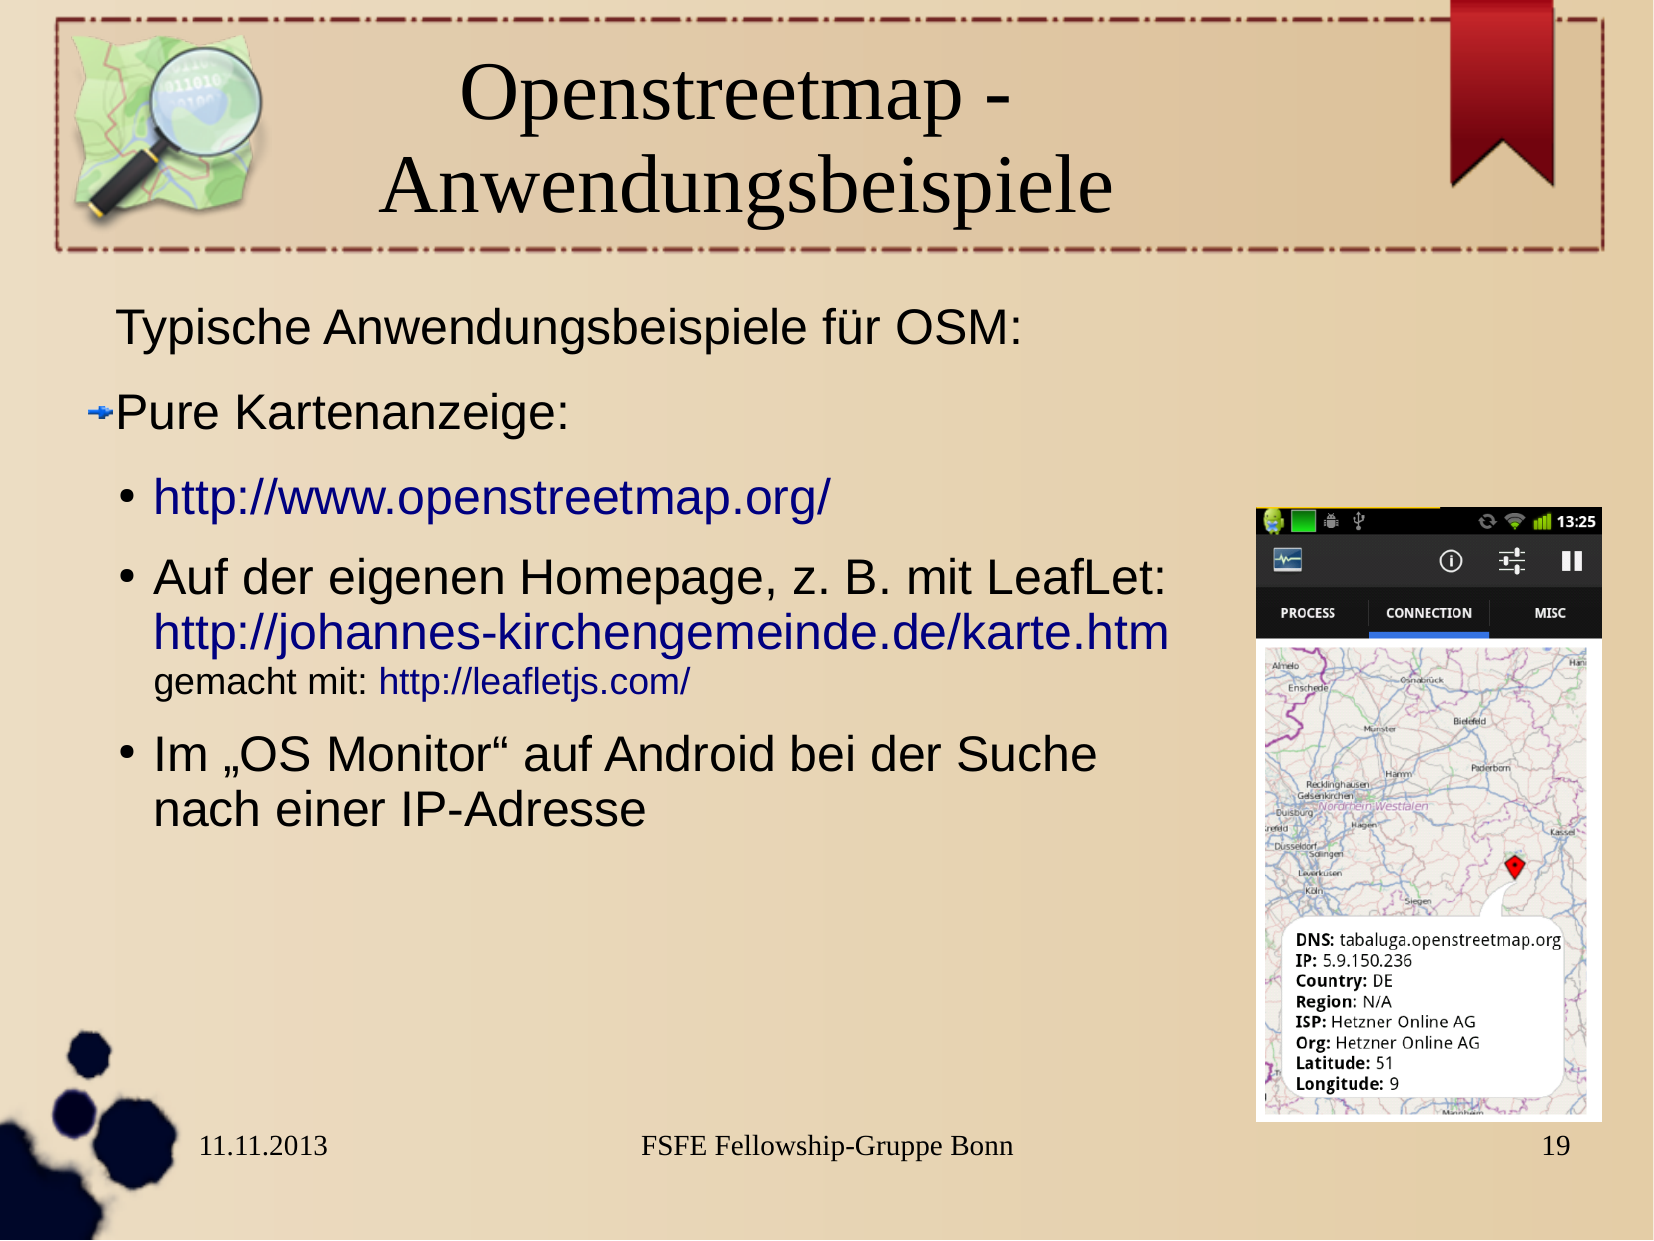

# Openstreetmap - Anwendungsbeispiele
Typische Anwendungsbeispiele für OSM:
Pure Kartenanzeige:
http://www.openstreetmap.org/
Auf der eigenen Homepage, z. B. mit LeafLet: http://johannes-kirchengemeinde.de/karte.htm
gemacht mit: http://leafletjs.com/
Im „OS Monitor“ auf Android bei der Suche
nach einer IP-Adresse
 11.11.2013
FSFE Fellowship-Gruppe Bonn
19